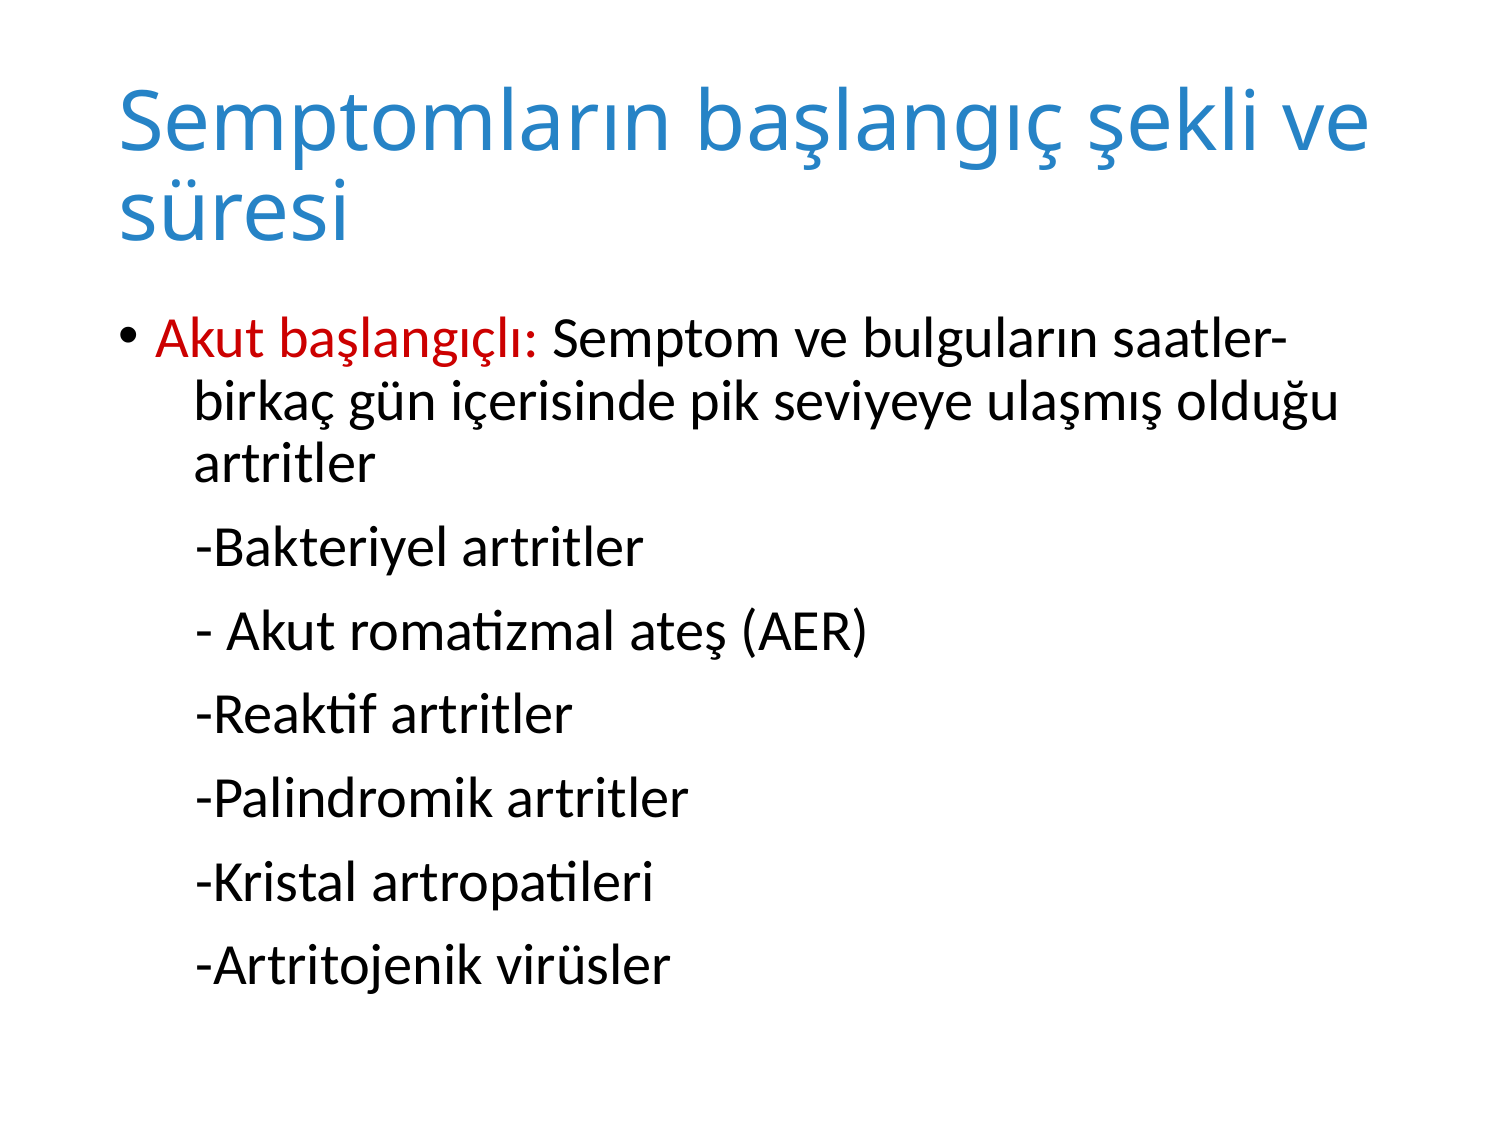

# Semptomların başlangıç şekli ve süresi
Akut başlangıçlı: Semptom ve bulguların saatler-birkaç gün içerisinde pik seviyeye ulaşmış olduğu artritler
 -Bakteriyel artritler
 - Akut romatizmal ateş (AER)
 -Reaktif artritler
 -Palindromik artritler
 -Kristal artropatileri
 -Artritojenik virüsler